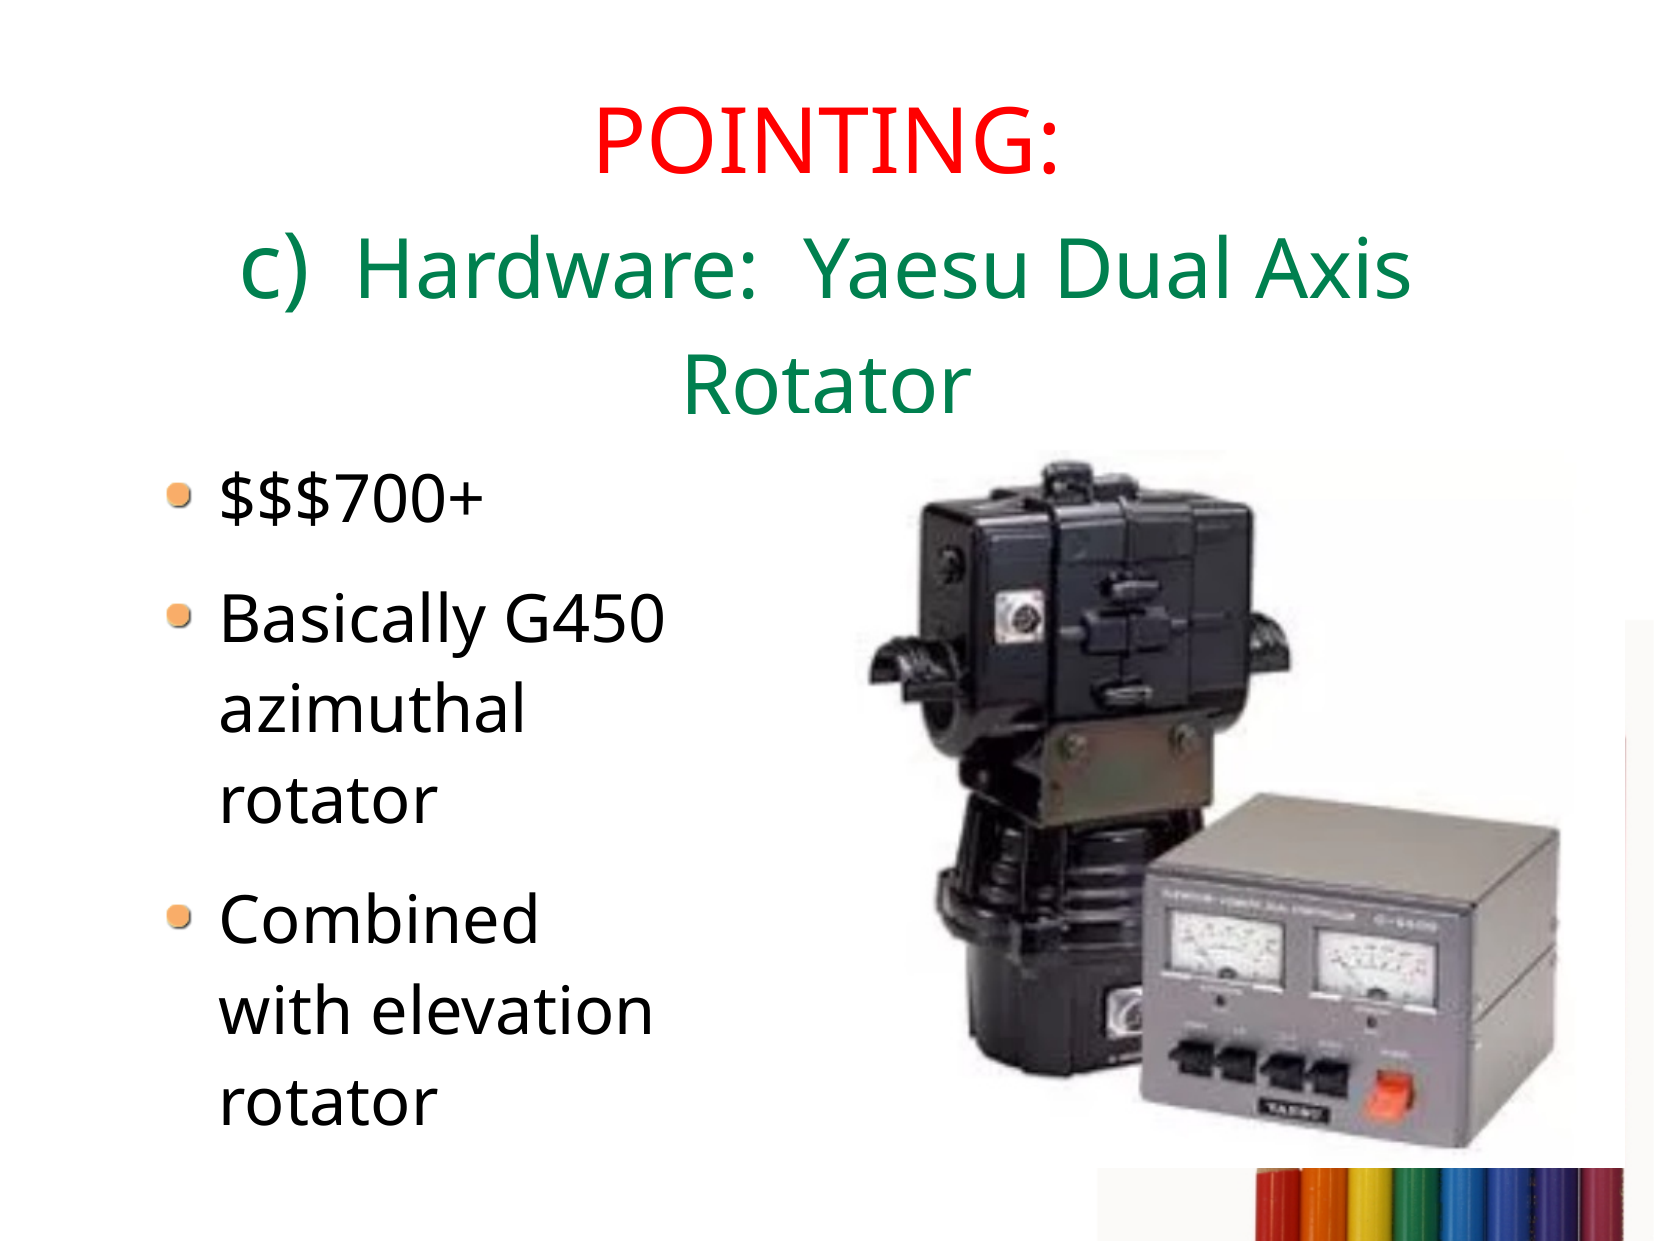

# POINTING: c) Hardware: Yaesu Dual Axis Rotator
$$$700+
Basically G450 azimuthal rotator
Combined with elevation rotator